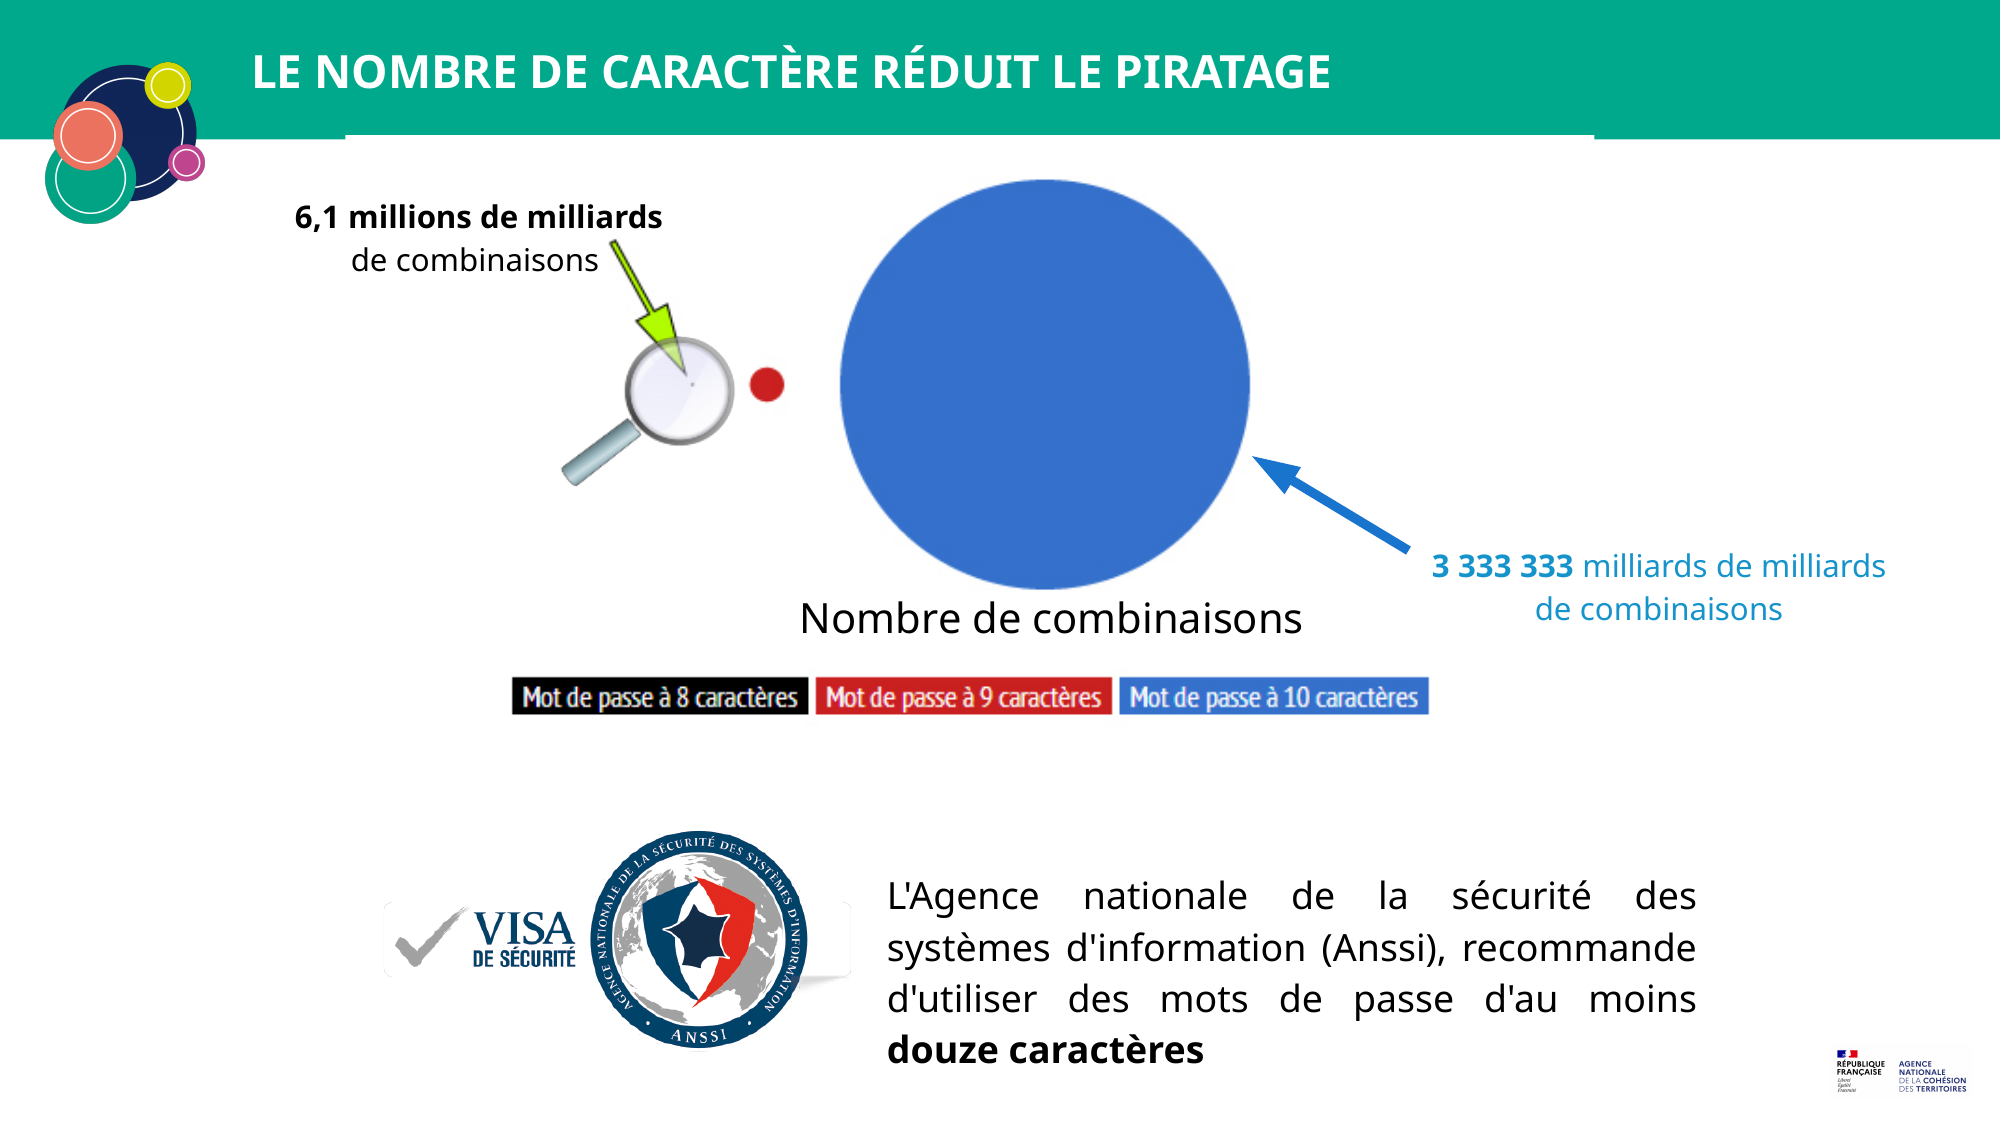

LE NOMBRE DE CARACTÈRE RÉDUIT LE PIRATAGE
 6,1 millions de milliards
de combinaisons
1
 3 333 333 milliards de milliards
de combinaisons
 Nombre de combinaisons
L'Agence nationale de la sécurité des systèmes d'information (Anssi), recommande d'utiliser des mots de passe d'au moins douze caractères